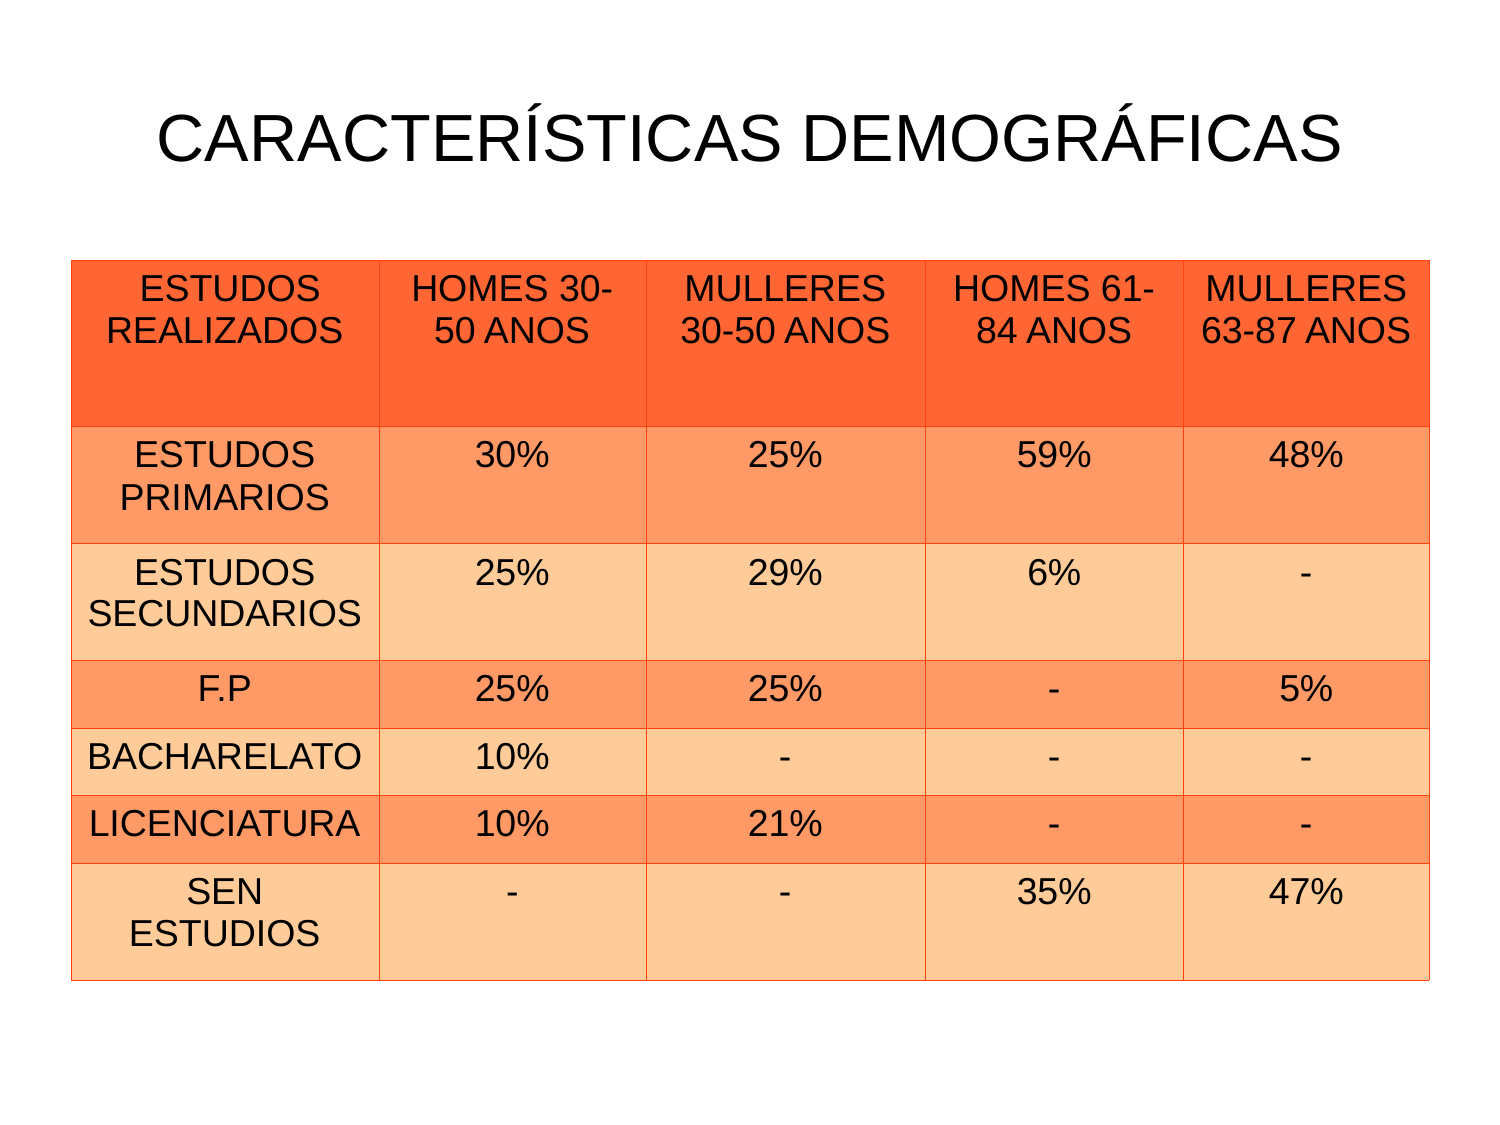

# CARACTERÍSTICAS DEMOGRÁFICAS
| ESTUDOS REALIZADOS | HOMES 30-50 ANOS | MULLERES 30-50 ANOS | HOMES 61-84 ANOS | MULLERES 63-87 ANOS |
| --- | --- | --- | --- | --- |
| ESTUDOS PRIMARIOS | 30% | 25% | 59% | 48% |
| ESTUDOS SECUNDARIOS | 25% | 29% | 6% | - |
| F.P | 25% | 25% | - | 5% |
| BACHARELATO | 10% | - | - | - |
| LICENCIATURA | 10% | 21% | - | - |
| SEN ESTUDIOS | - | - | 35% | 47% |